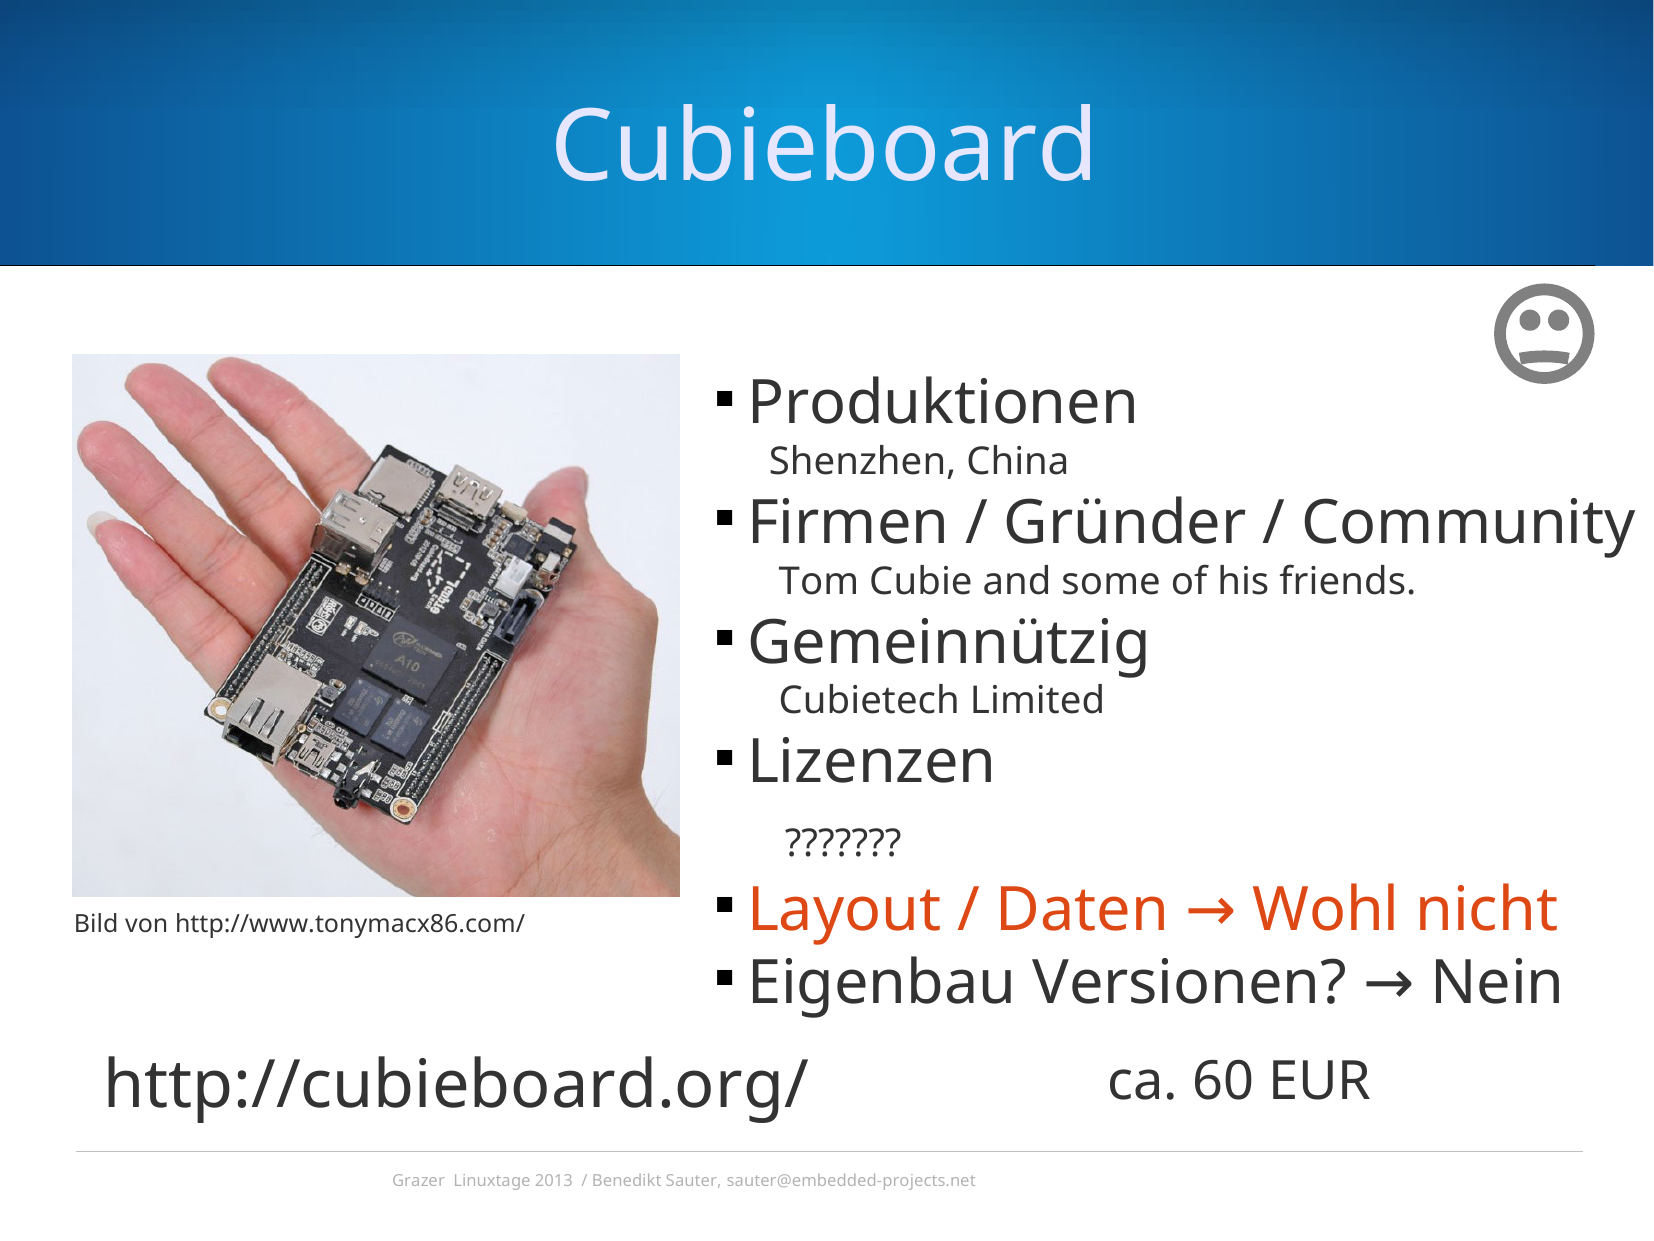

# Cubieboard
 Produktionen
Shenzhen, China
 Firmen / Gründer / Community
 Tom Cubie and some of his friends.
 Gemeinnützig
 Cubietech Limited
 Lizenzen
 ???????
 Layout / Daten → Wohl nicht
 Eigenbau Versionen? → Nein
Bild von http://www.tonymacx86.com/
http://cubieboard.org/
ca. 60 EUR